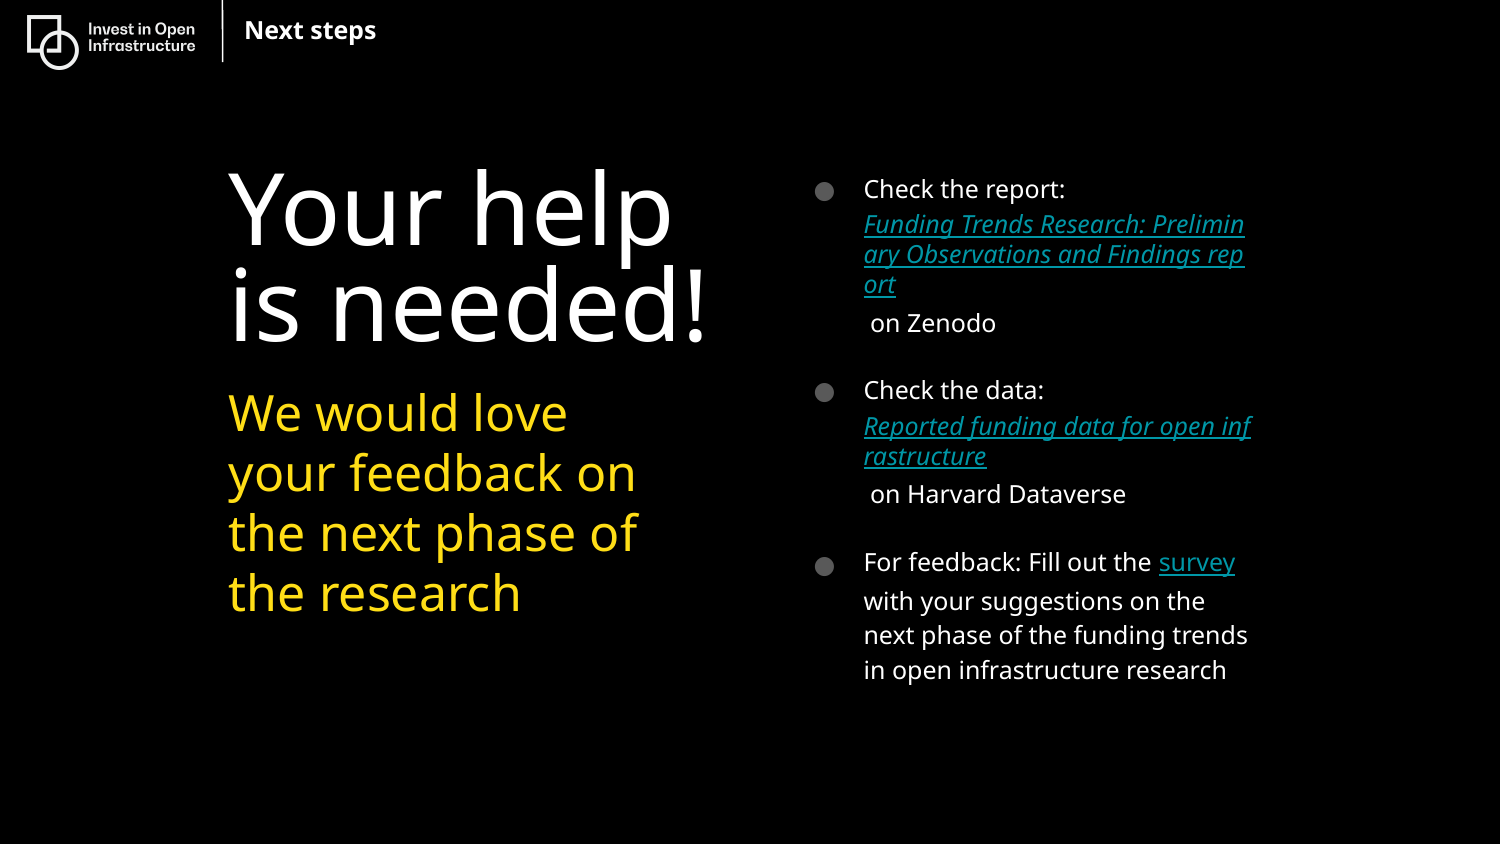

Next steps
# Your help is needed!
Check the report: Funding Trends Research: Preliminary Observations and Findings report on Zenodo
Check the data: Reported funding data for open infrastructure on Harvard Dataverse
For feedback: Fill out the survey with your suggestions on the next phase of the funding trends in open infrastructure research
We would love your feedback on the next phase of the research